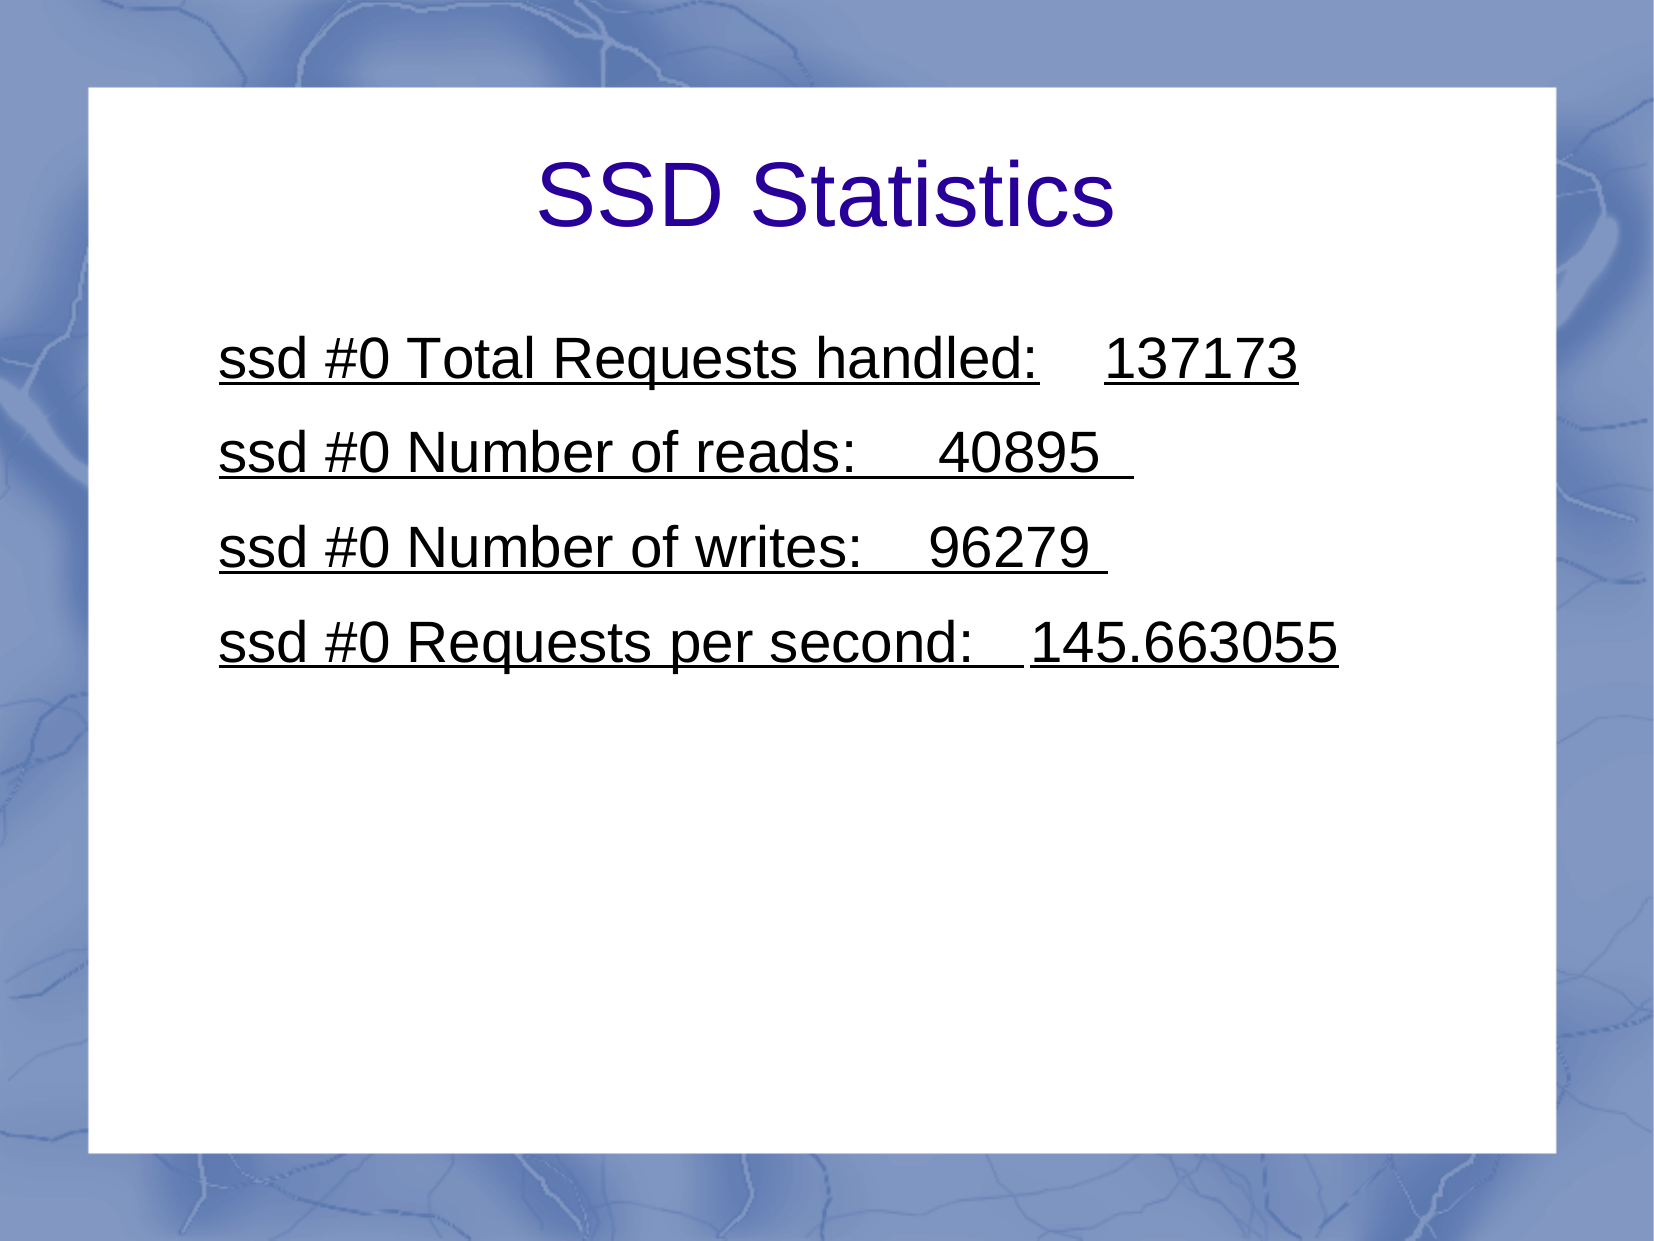

# SSD Statistics
ssd #0 Total Requests handled:	137173
ssd #0 Number of reads: 40895
ssd #0 Number of writes: 96279
ssd #0 Requests per second: 	145.663055